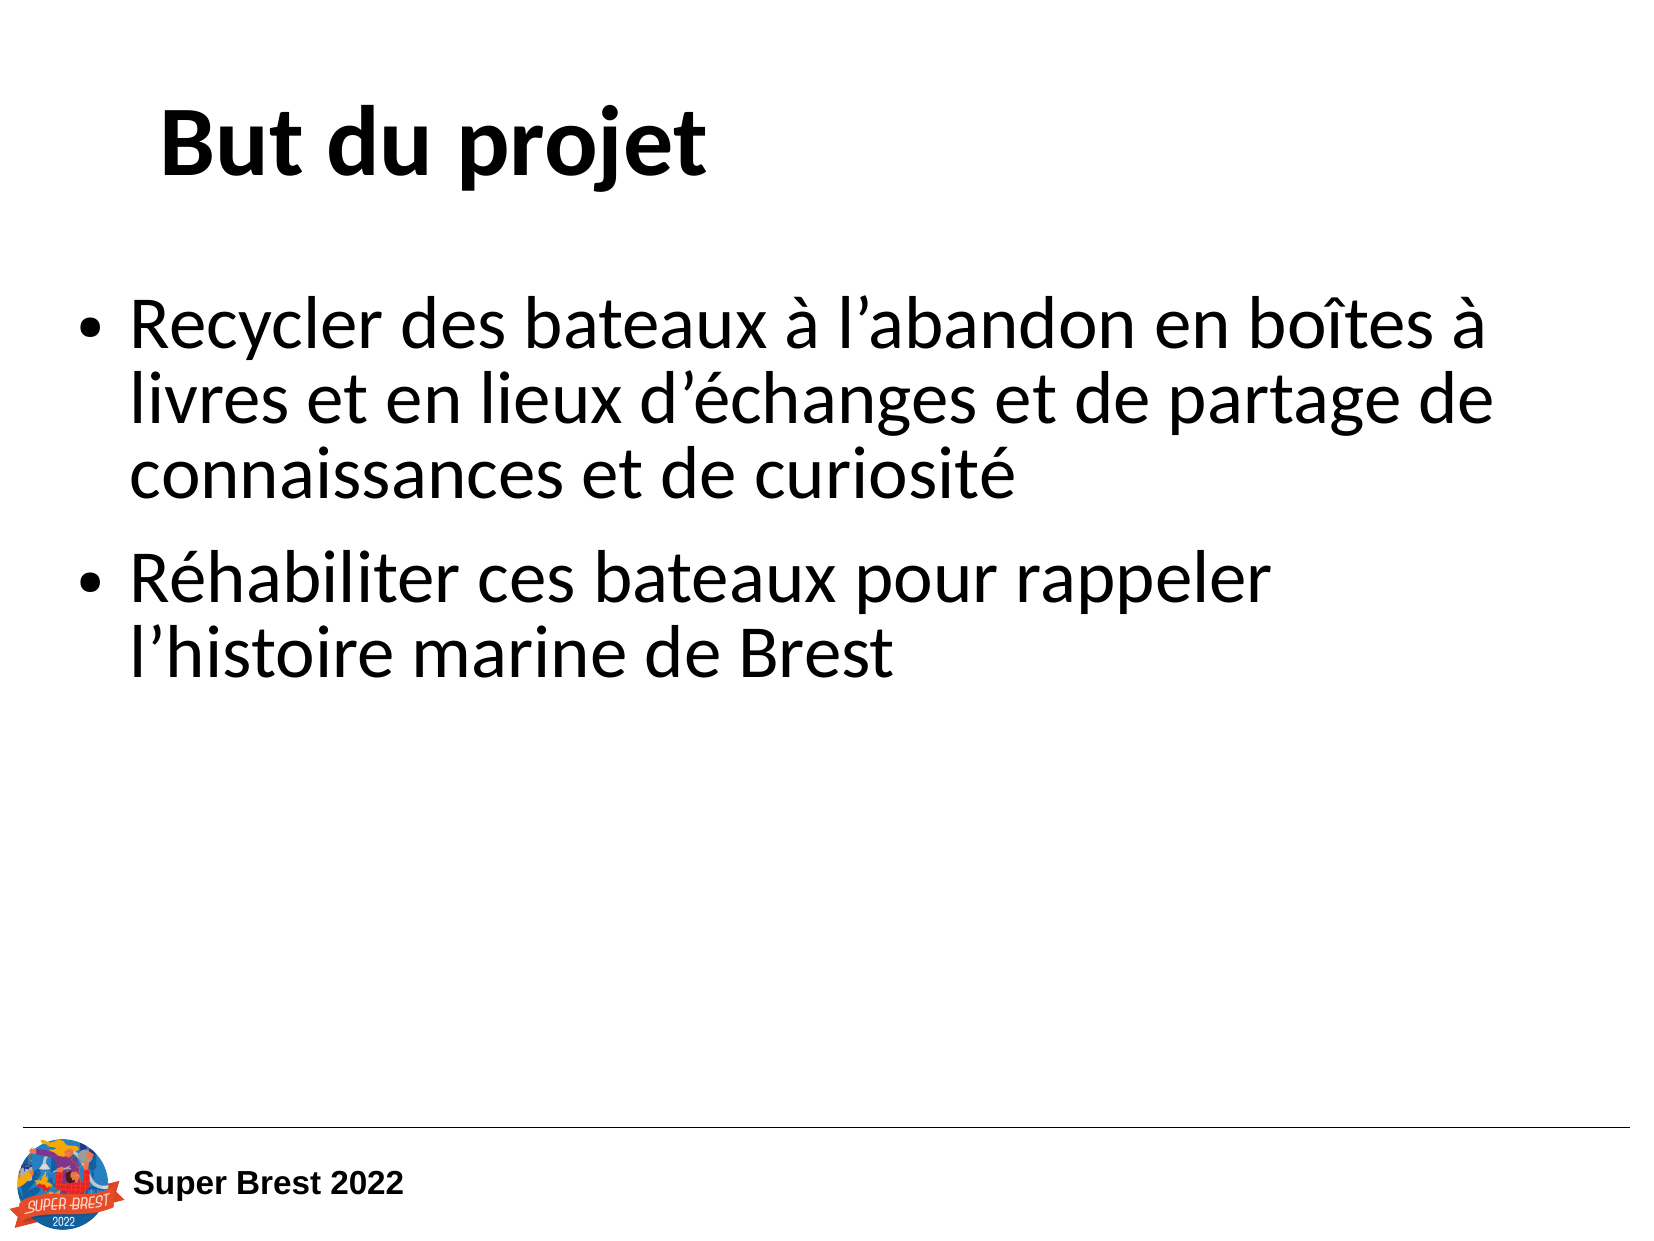

# But du projet
Recycler des bateaux à l’abandon en boîtes à livres et en lieux d’échanges et de partage de connaissances et de curiosité
Réhabiliter ces bateaux pour rappeler l’histoire marine de Brest
Super Brest 2022